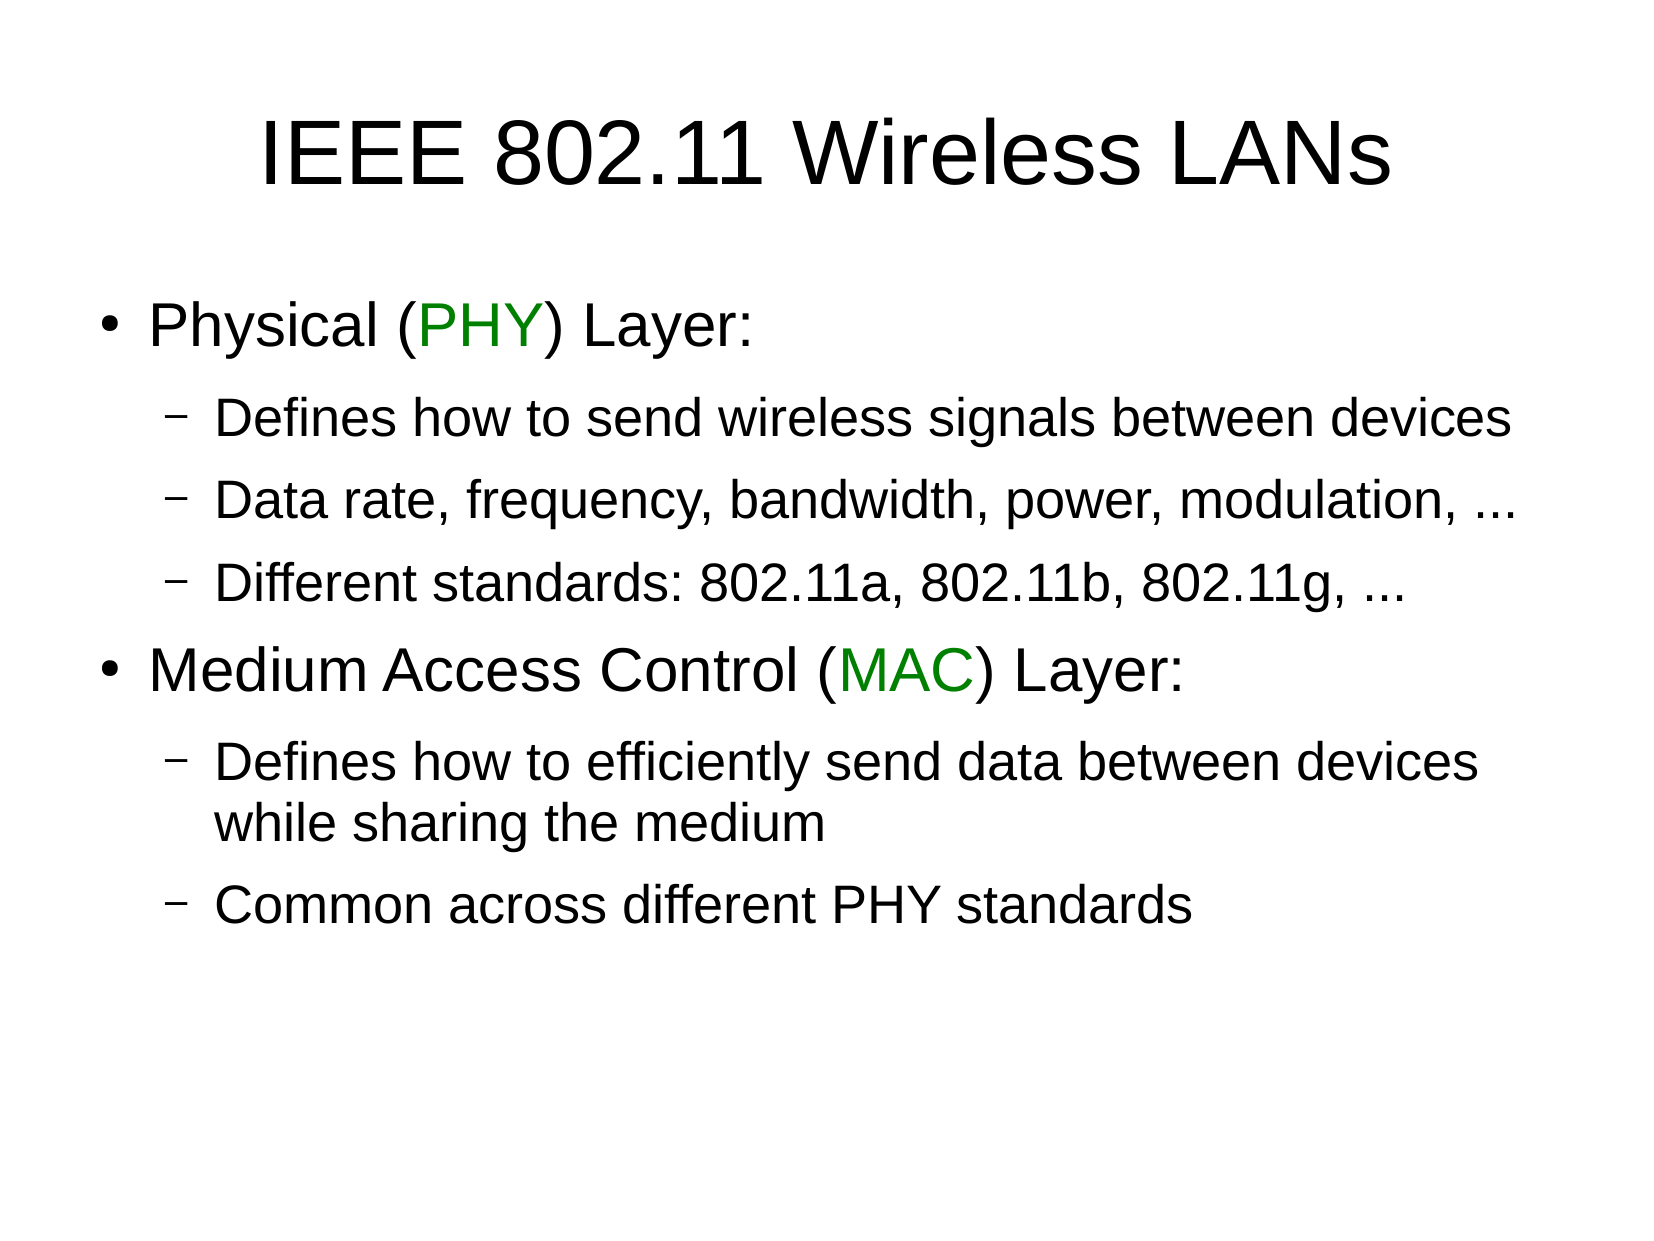

# IEEE 802.11 Wireless LANs
Physical (PHY) Layer:
Defines how to send wireless signals between devices
Data rate, frequency, bandwidth, power, modulation, ...
Different standards: 802.11a, 802.11b, 802.11g, ...
Medium Access Control (MAC) Layer:
Defines how to efficiently send data between devices while sharing the medium
Common across different PHY standards